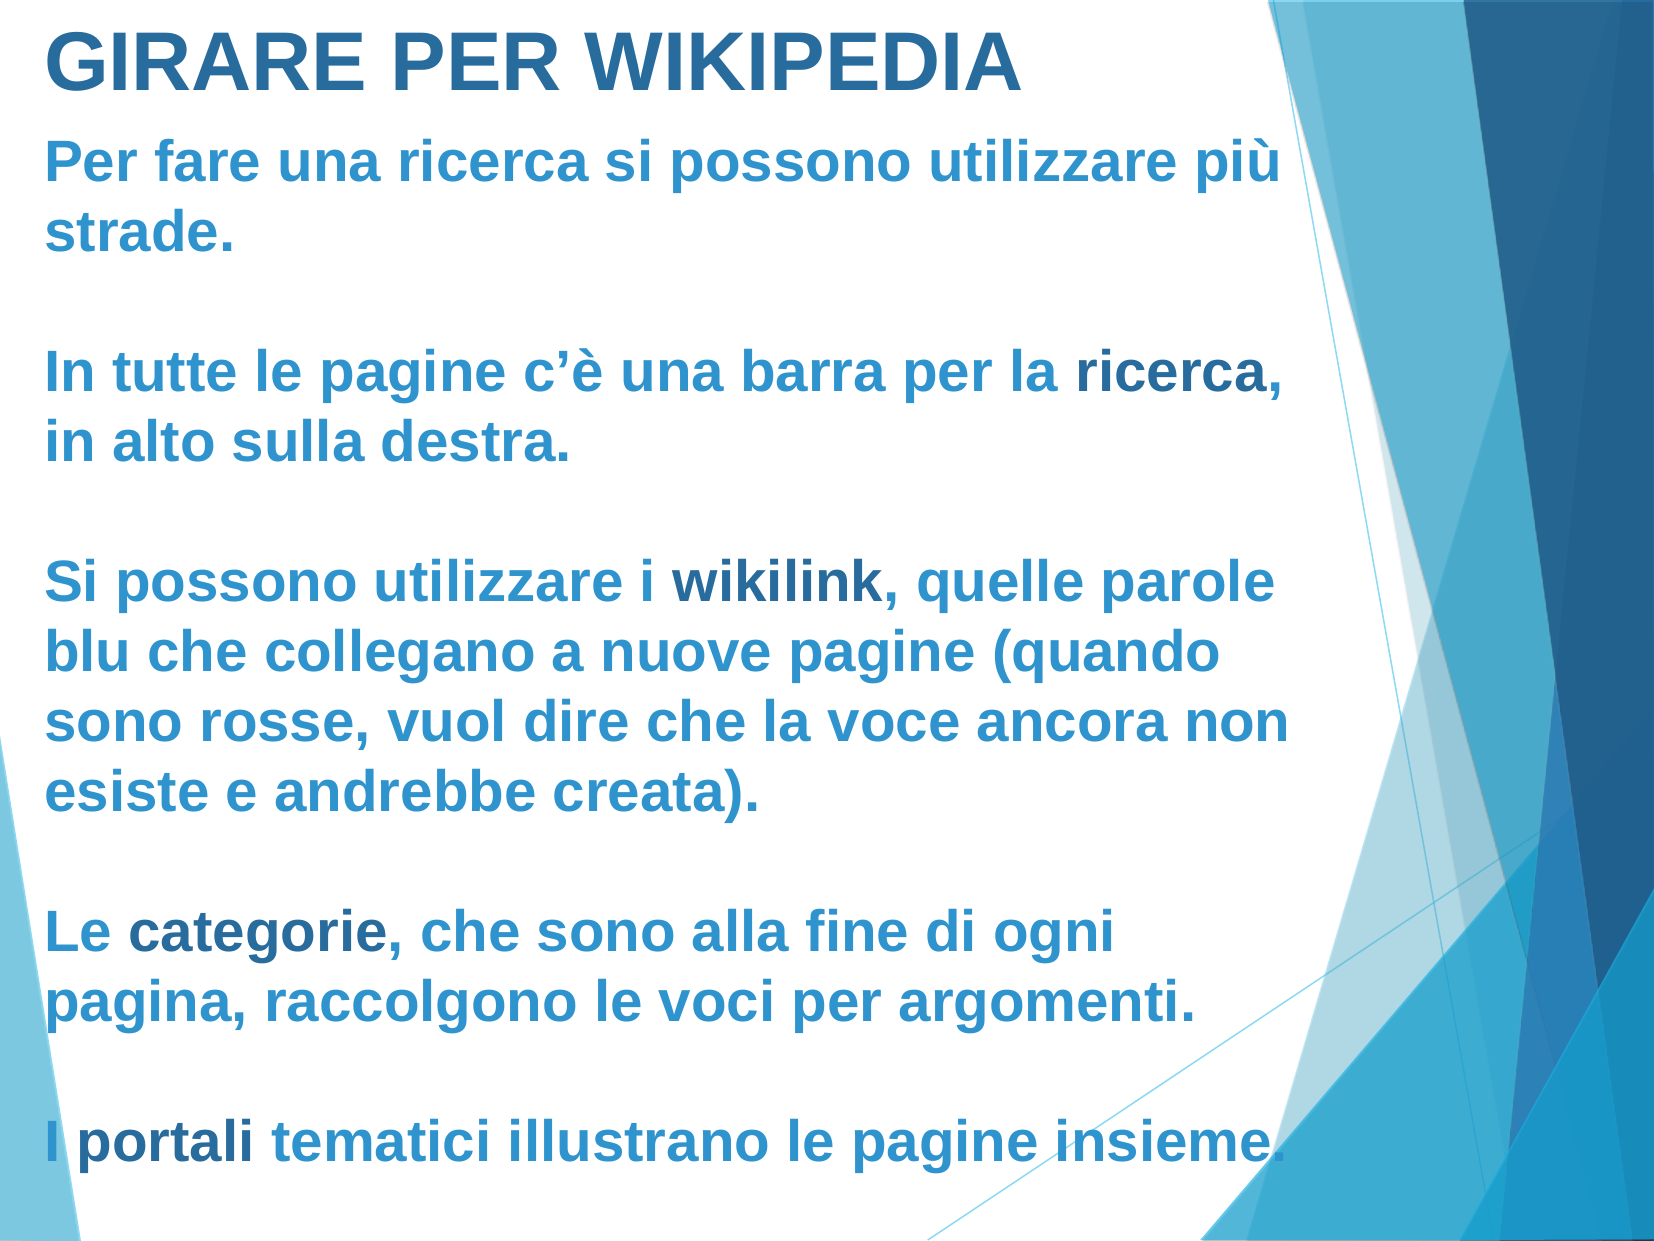

GIRARE PER WIKIPEDIA
Per fare una ricerca si possono utilizzare più strade.
In tutte le pagine c’è una barra per la ricerca, in alto sulla destra.
Si possono utilizzare i wikilink, quelle parole blu che collegano a nuove pagine (quando sono rosse, vuol dire che la voce ancora non esiste e andrebbe creata).
Le categorie, che sono alla fine di ogni pagina, raccolgono le voci per argomenti.
I portali tematici illustrano le pagine insieme.